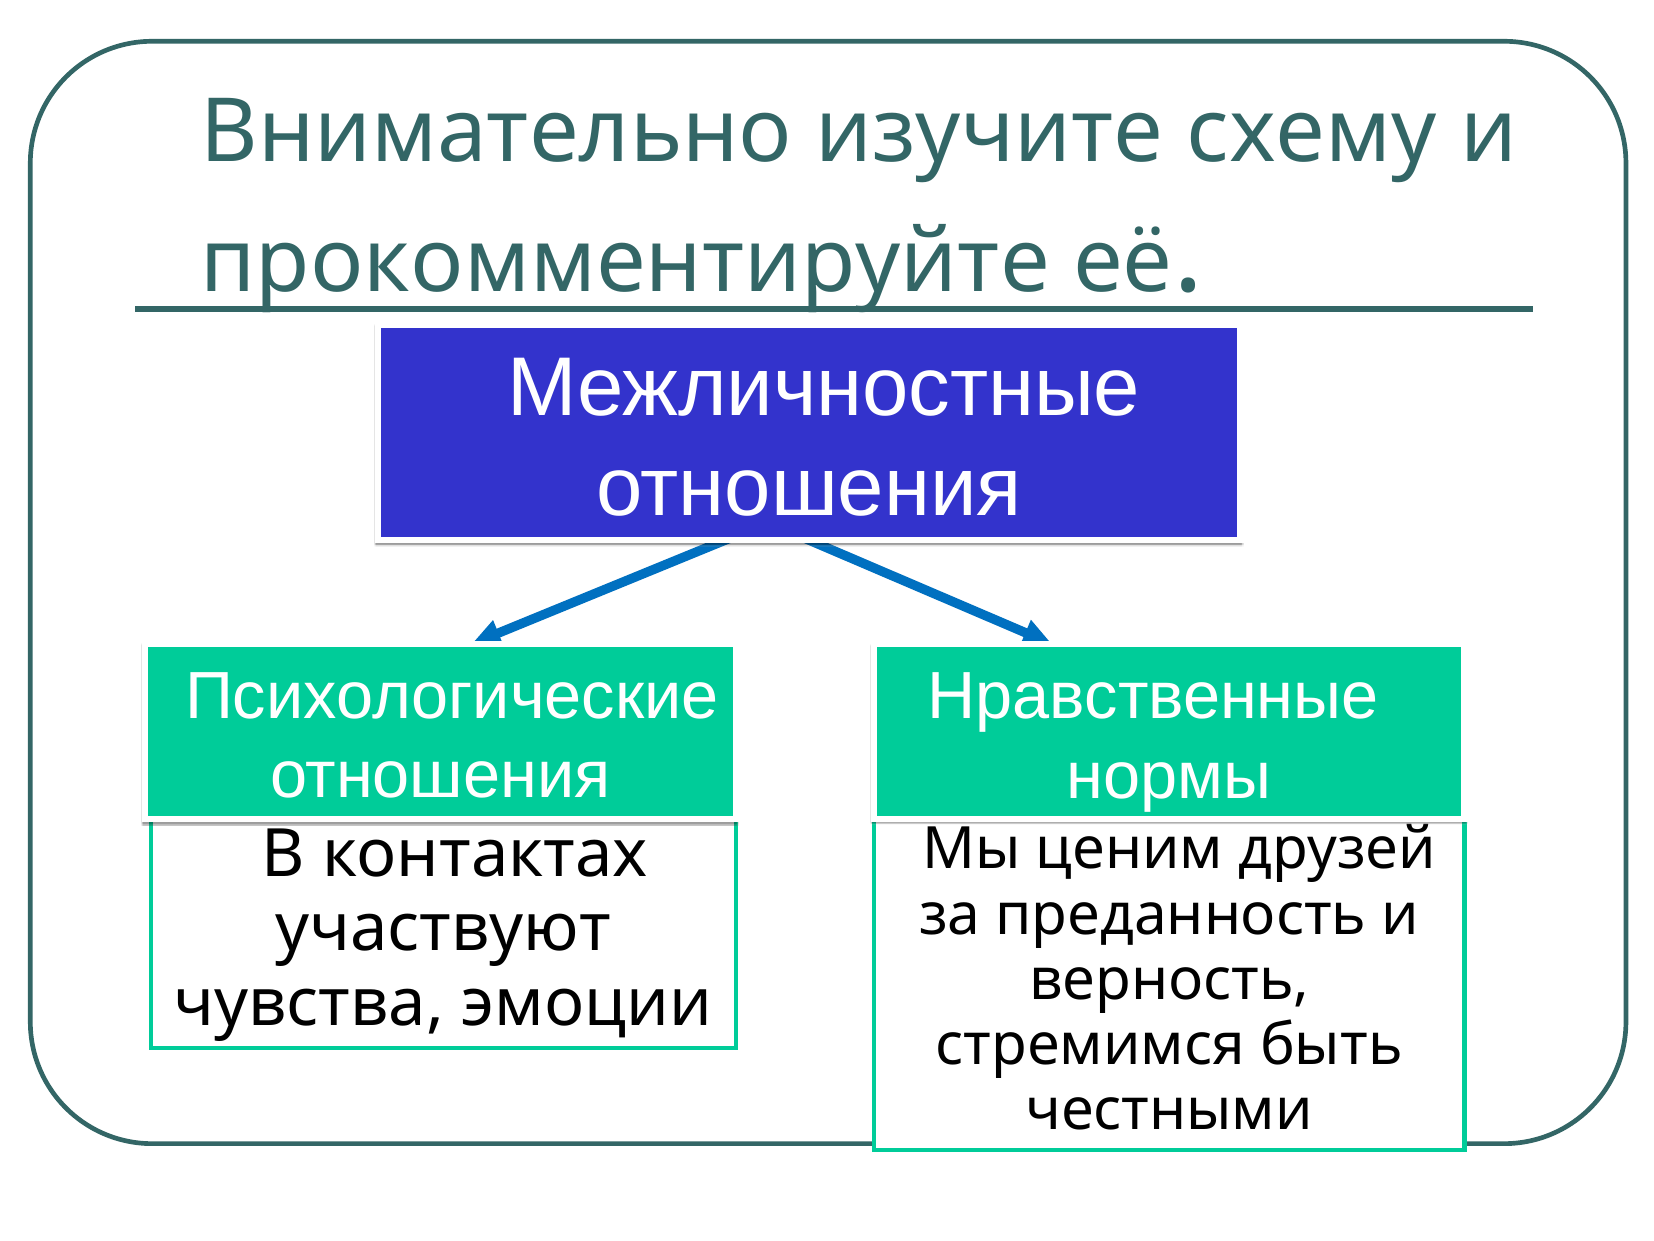

# Внимательно изучите схему и прокомментируйте её.
Межличностные отношения
Психологические отношения
Нравственные нормы
В контактах участвуют чувства, эмоции
Мы ценим друзей за преданность и верность, стремимся быть честными